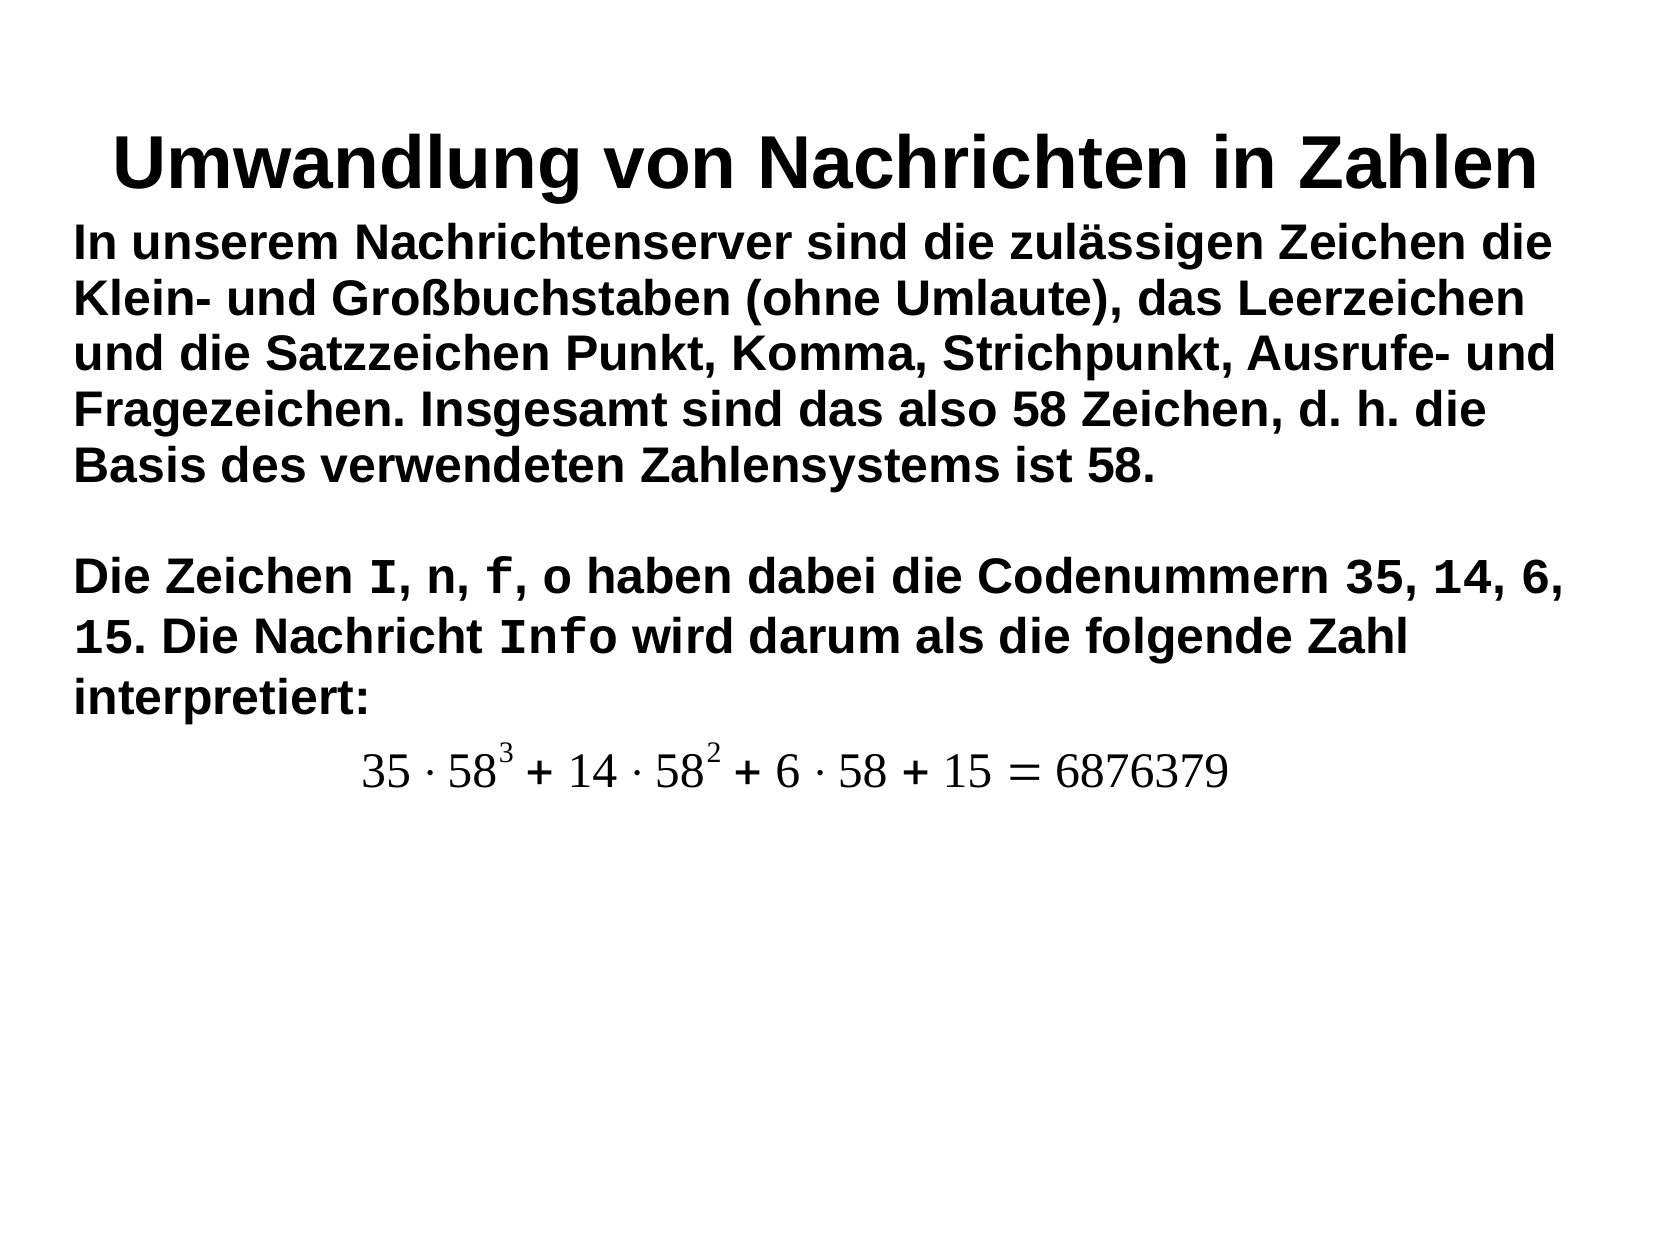

# Umwandlung von Nachrichten in Zahlen
In unserem Nachrichtenserver sind die zulässigen Zeichen die Klein- und Großbuchstaben (ohne Umlaute), das Leerzeichen und die Satzzeichen Punkt, Komma, Strichpunkt, Ausrufe- und Fragezeichen. Insgesamt sind das also 58 Zeichen, d. h. die Basis des verwendeten Zahlensystems ist 58.
Die Zeichen I, n, f, o haben dabei die Codenummern 35, 14, 6, 15. Die Nachricht Info wird darum als die folgende Zahl interpretiert: